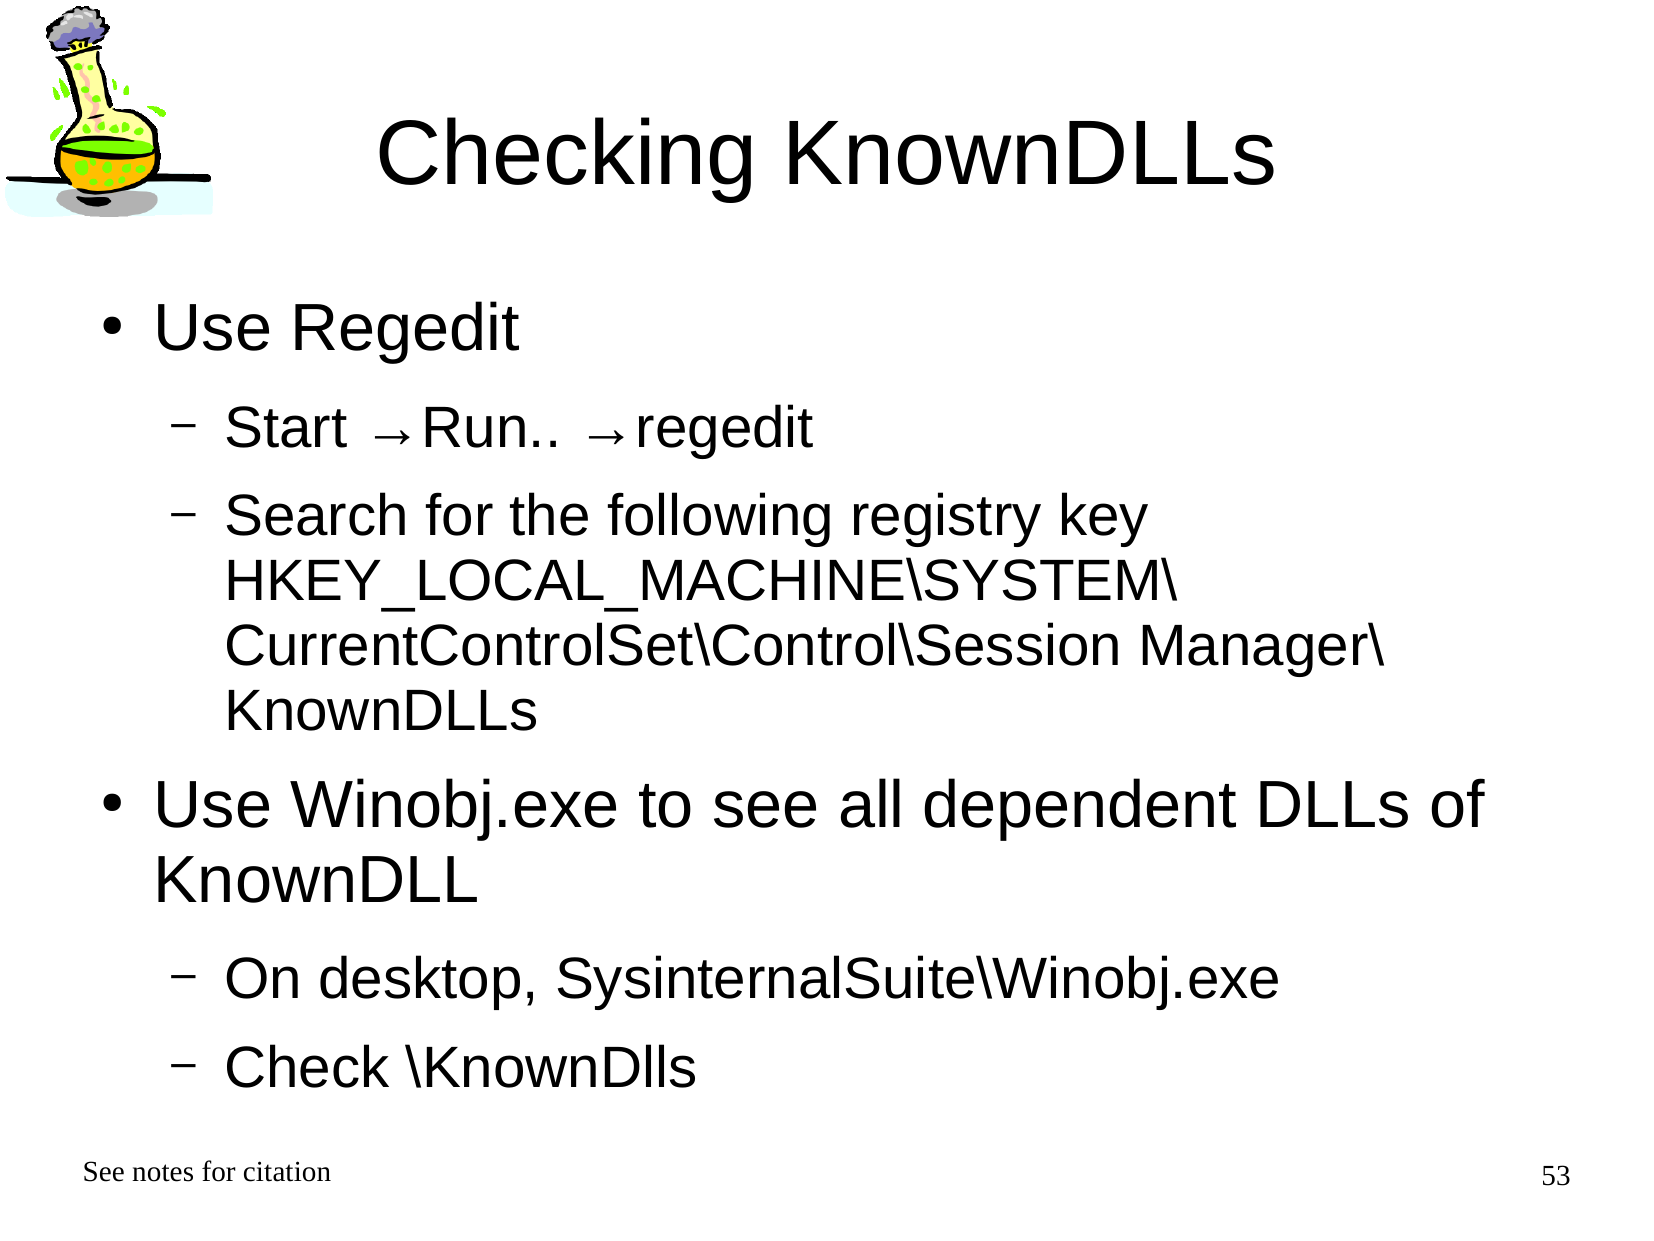

# Checking KnownDLLs
Use Regedit
Start →Run.. →regedit
Search for the following registry key
HKEY_LOCAL_MACHINE\SYSTEM\CurrentControlSet\Control\Session Manager\KnownDLLs
Use Winobj.exe to see all dependent DLLs of KnownDLL
On desktop, SysinternalSuite\Winobj.exe
Check \KnownDlls
See notes for citation
53